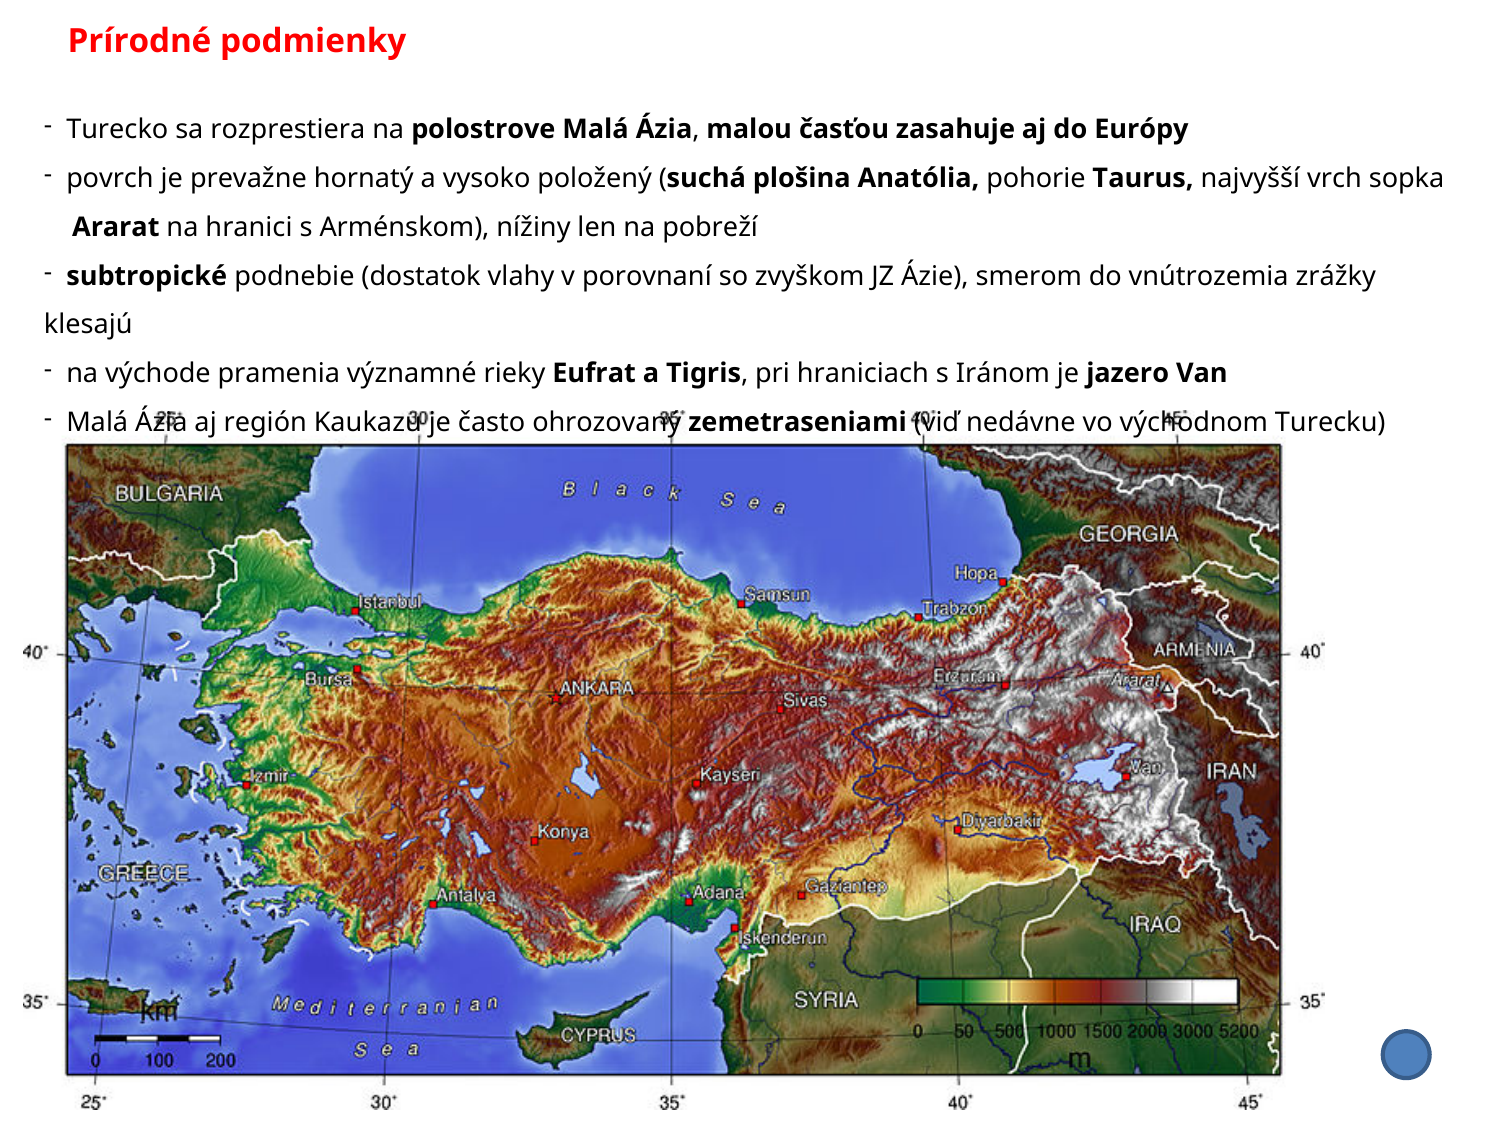

Prírodné podmienky
 Turecko sa rozprestiera na polostrove Malá Ázia, malou časťou zasahuje aj do Európy
 povrch je prevažne hornatý a vysoko položený (suchá plošina Anatólia, pohorie Taurus, najvyšší vrch sopka
 Ararat na hranici s Arménskom), nížiny len na pobreží
 subtropické podnebie (dostatok vlahy v porovnaní so zvyškom JZ Ázie), smerom do vnútrozemia zrážky klesajú
 na východe pramenia významné rieky Eufrat a Tigris, pri hraniciach s Iránom je jazero Van
 Malá Ázia aj región Kaukazu je často ohrozovaný zemetraseniami (viď nedávne vo východnom Turecku)